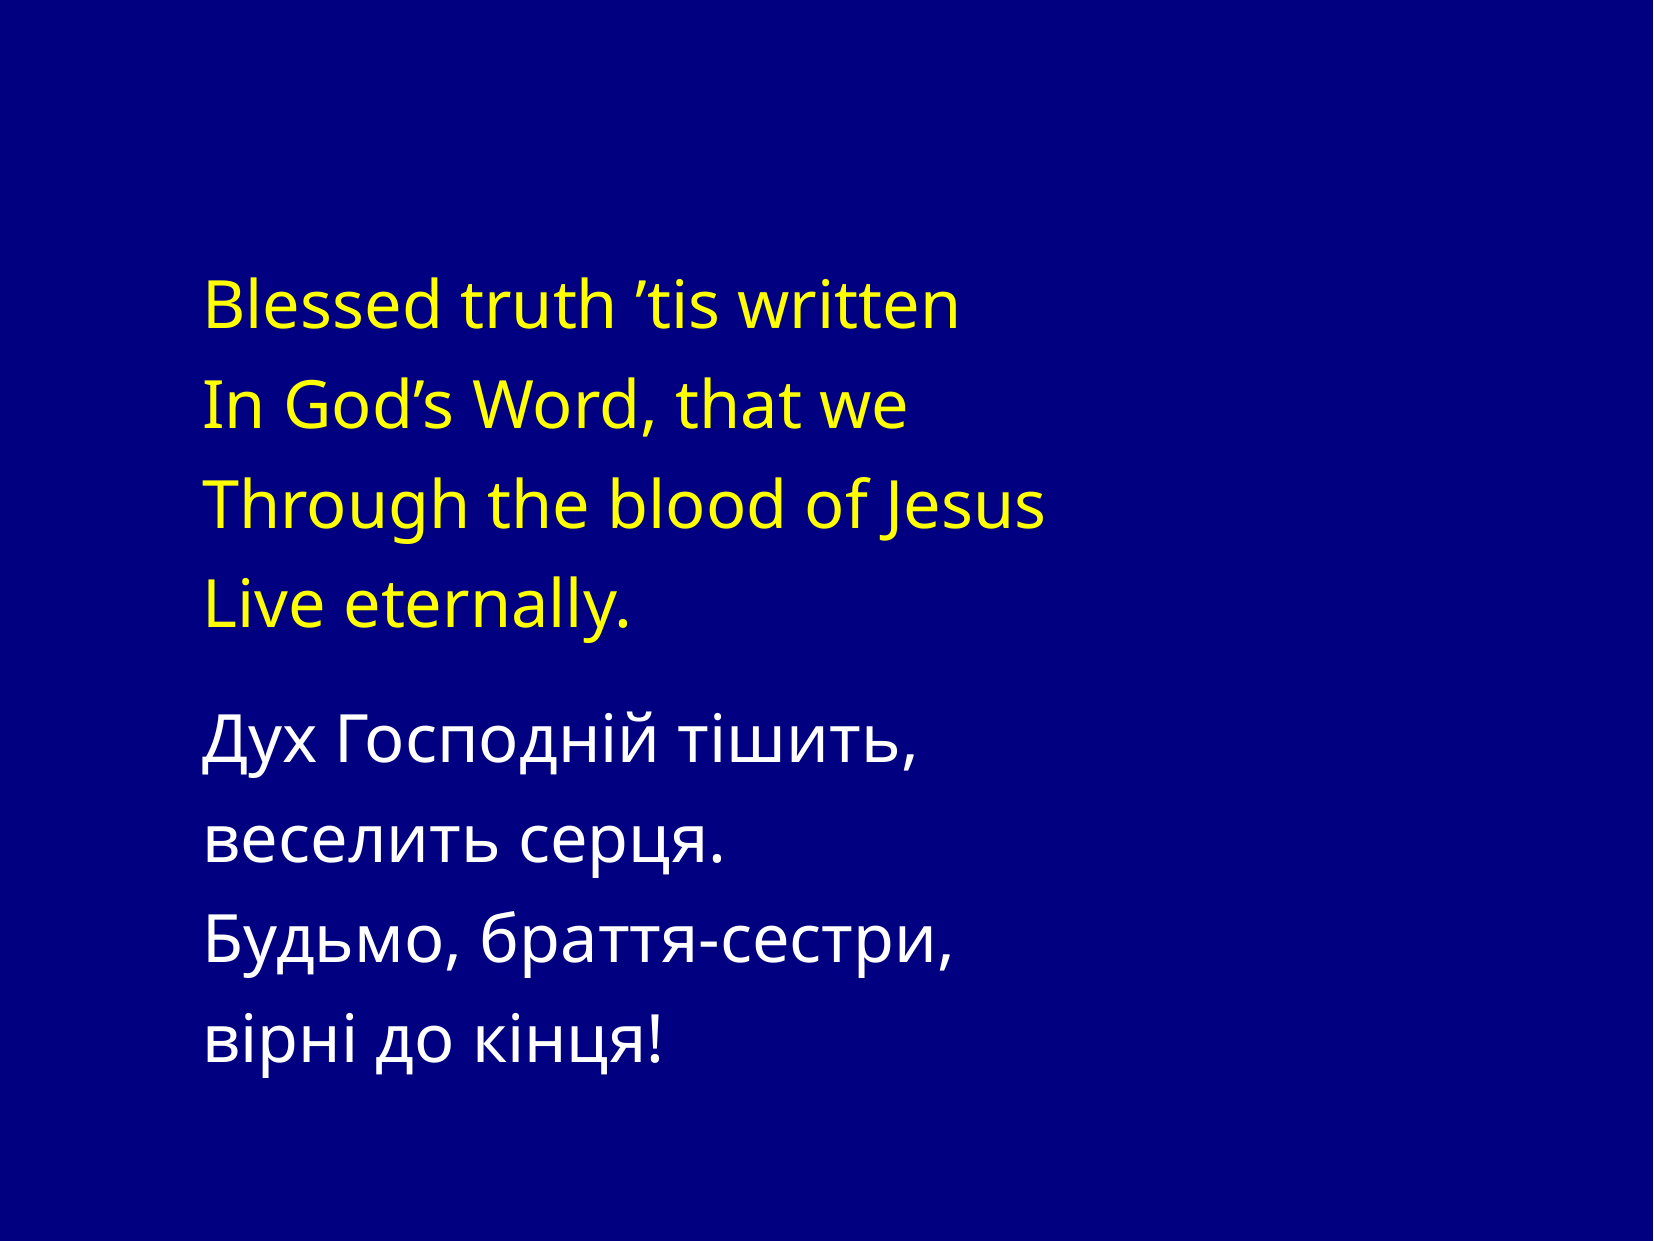

Blessed truth ’tis written
	In God’s Word, that we
	Through the blood of Jesus
	Live eternally.
	Дух Господній тішить,
	веселить серця.
	Будьмо, браття-сестри,
	вірні до кінця!